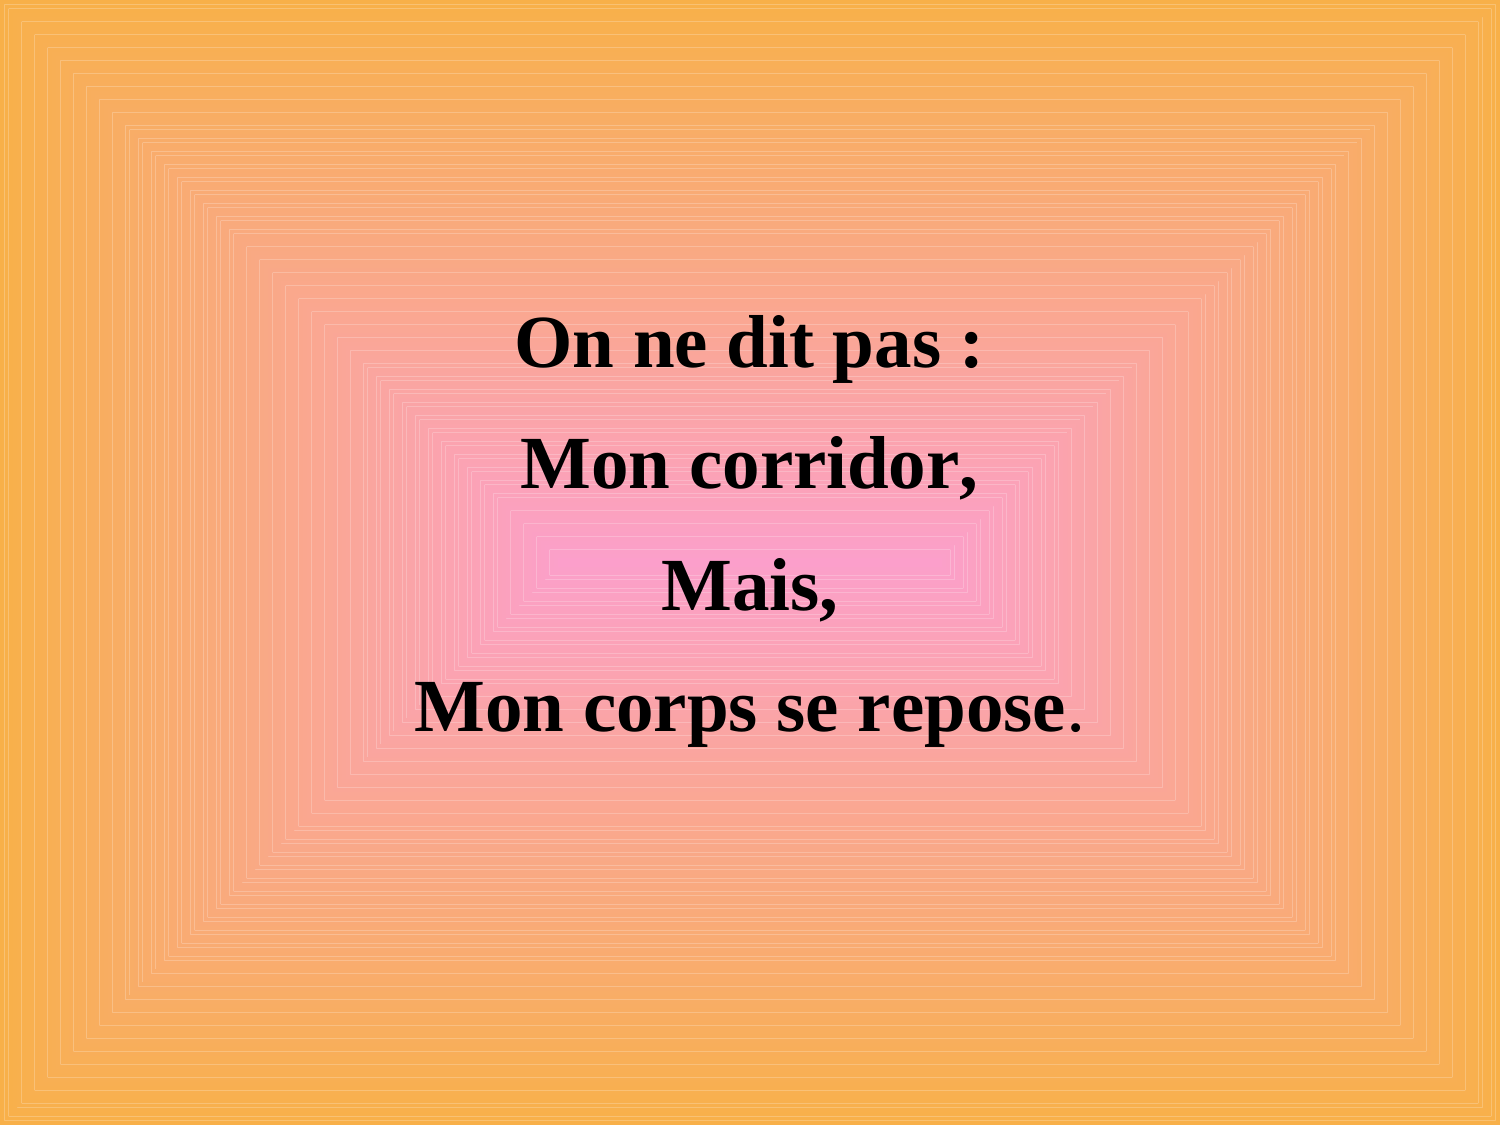

On ne dit pas :
Mon corridor,
Mais,
Mon corps se repose.